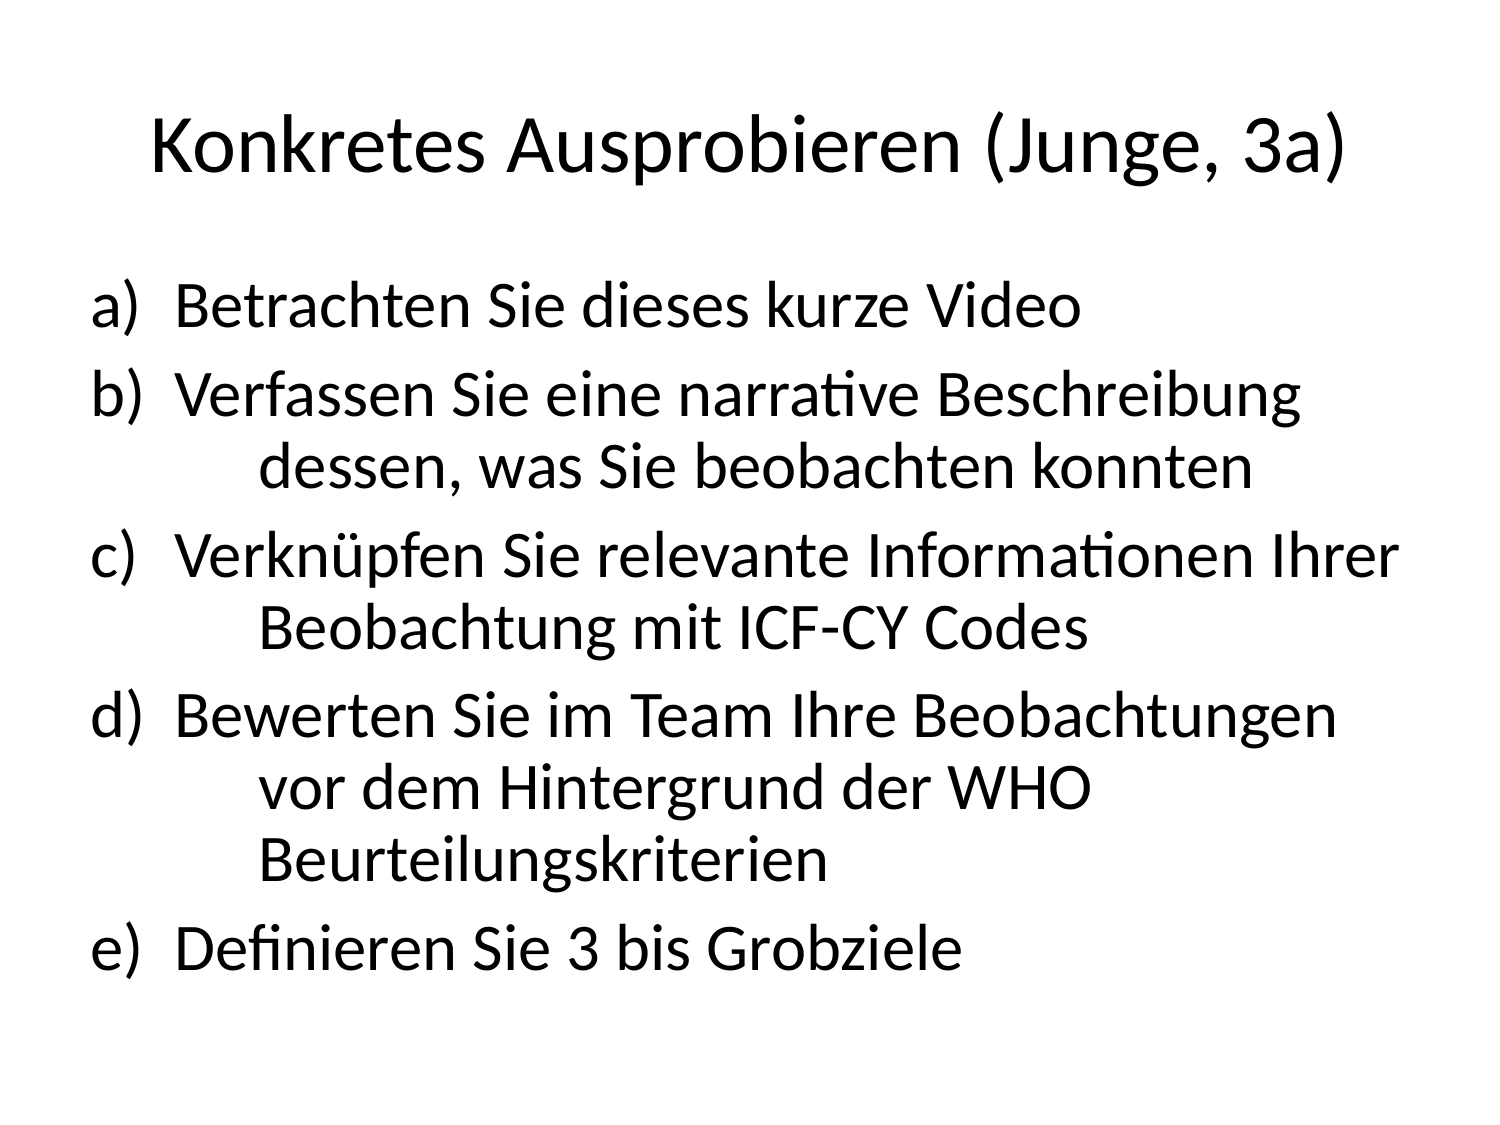

# Konkretes Ausprobieren (Junge, 3a)
Betrachten Sie dieses kurze Video
Verfassen Sie eine narrative Beschreibung dessen, was Sie beobachten konnten
Verknüpfen Sie relevante Informationen Ihrer Beobachtung mit ICF-CY Codes
Bewerten Sie im Team Ihre Beobachtungen vor dem Hintergrund der WHO Beurteilungskriterien
Definieren Sie 3 bis Grobziele